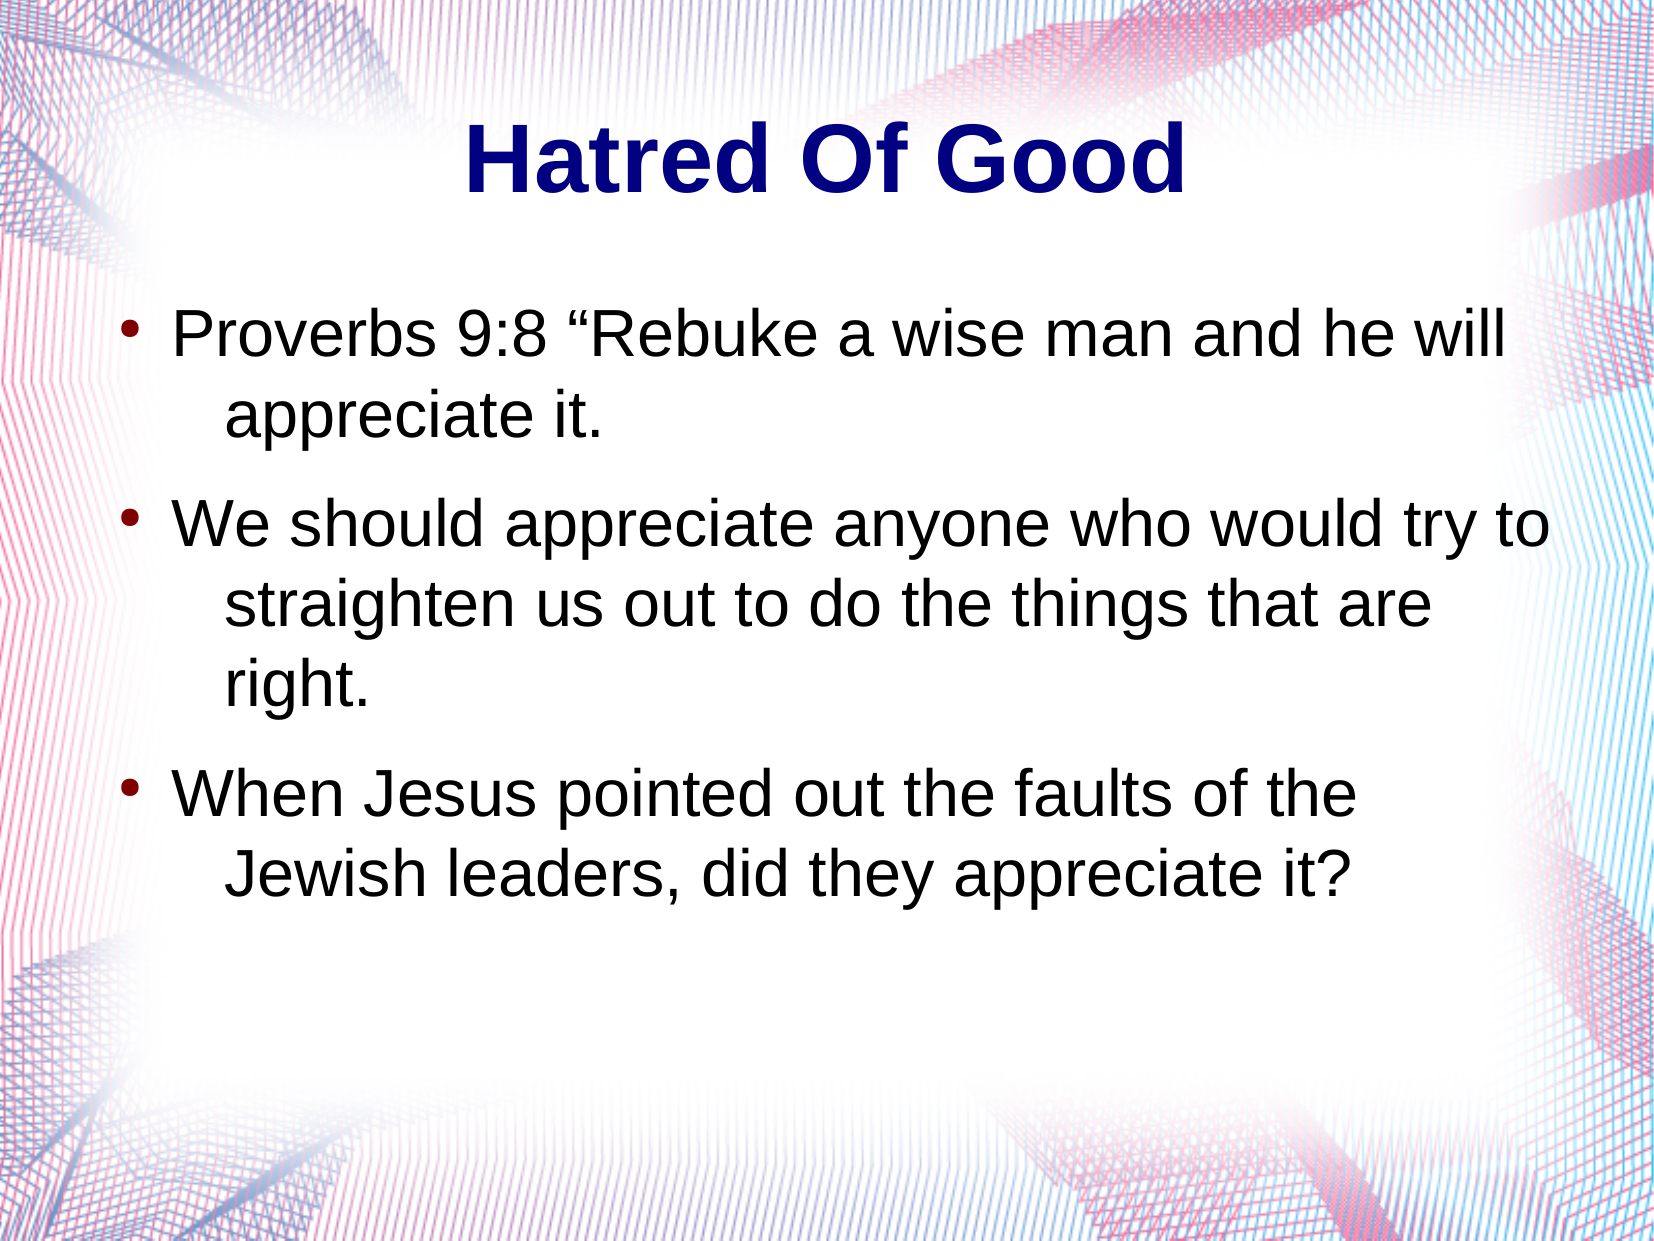

# Hatred Of Good
Proverbs 9:8 “Rebuke a wise man and he will appreciate it.
We should appreciate anyone who would try to straighten us out to do the things that are right.
When Jesus pointed out the faults of the Jewish leaders, did they appreciate it?